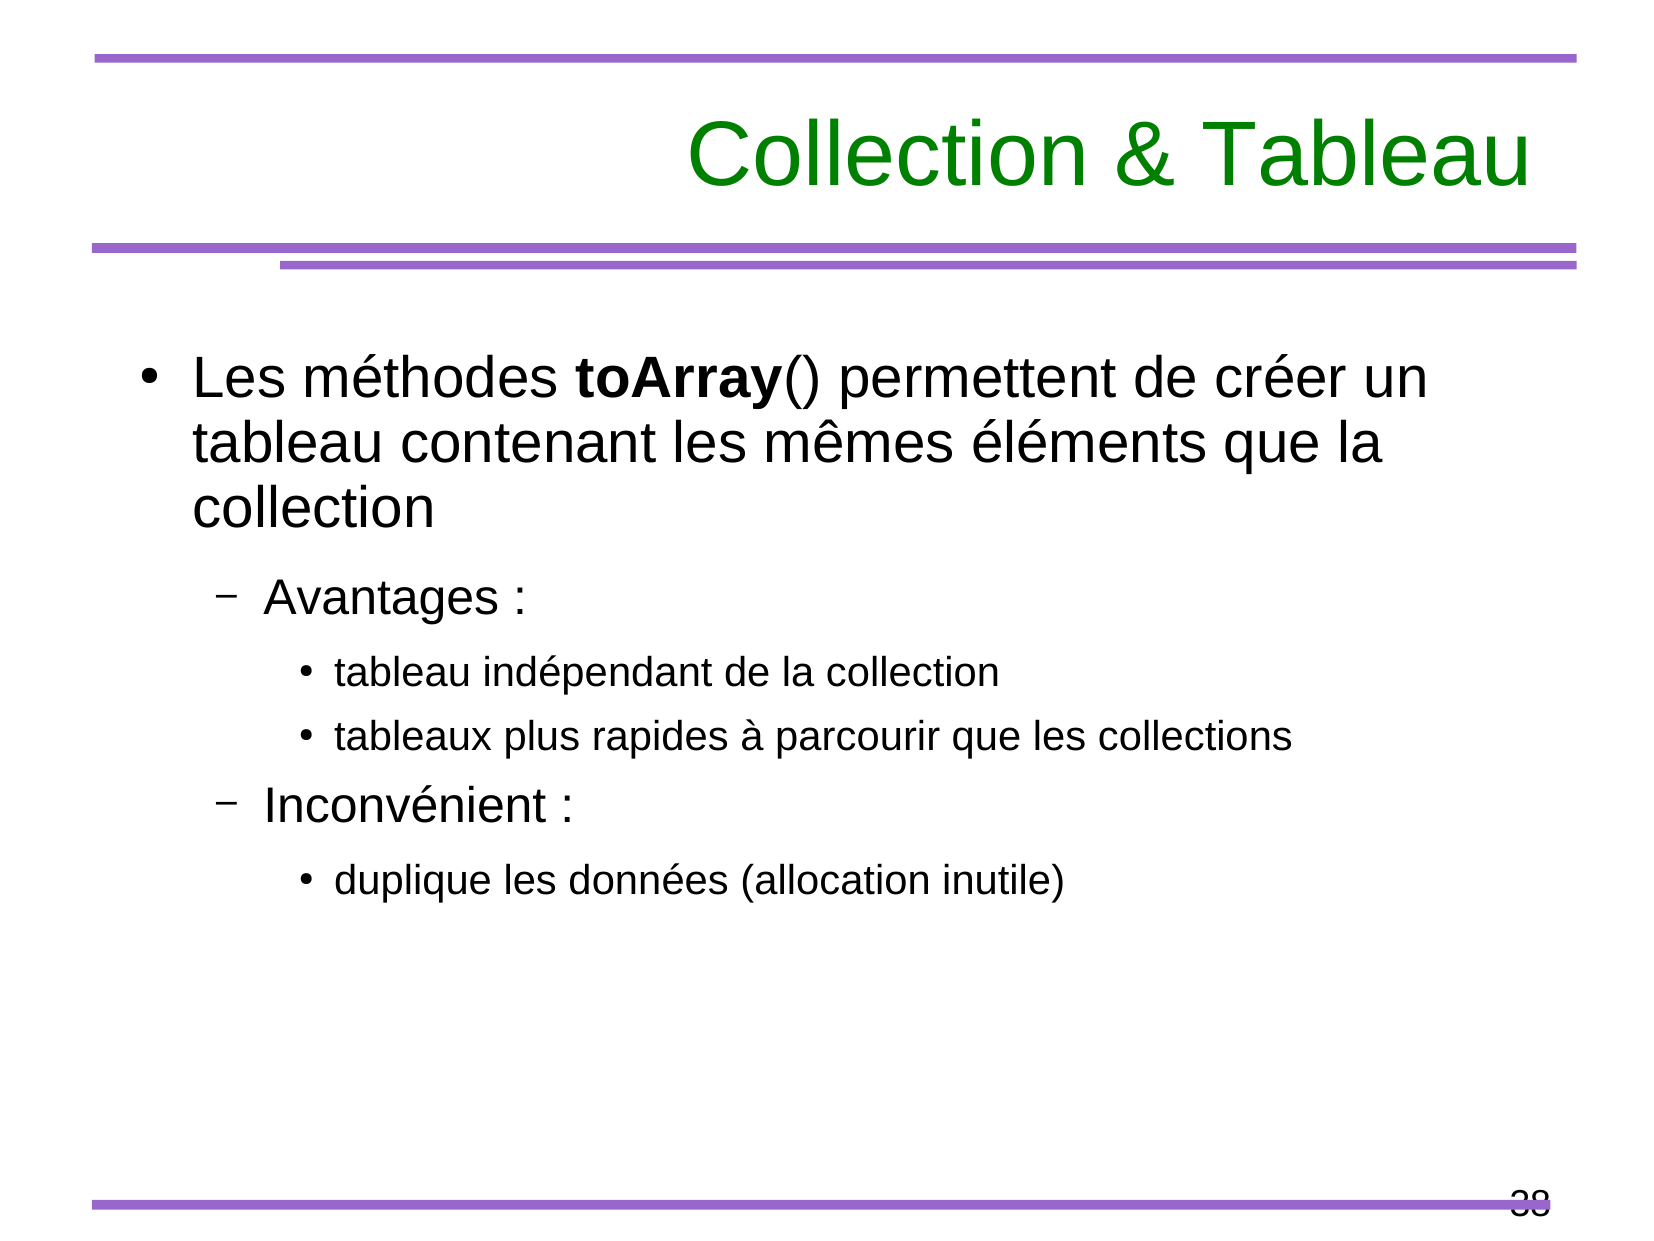

# Collection & Tableau
Les méthodes toArray() permettent de créer un tableau contenant les mêmes éléments que la collection
Avantages :
tableau indépendant de la collection
tableaux plus rapides à parcourir que les collections
Inconvénient :
duplique les données (allocation inutile)